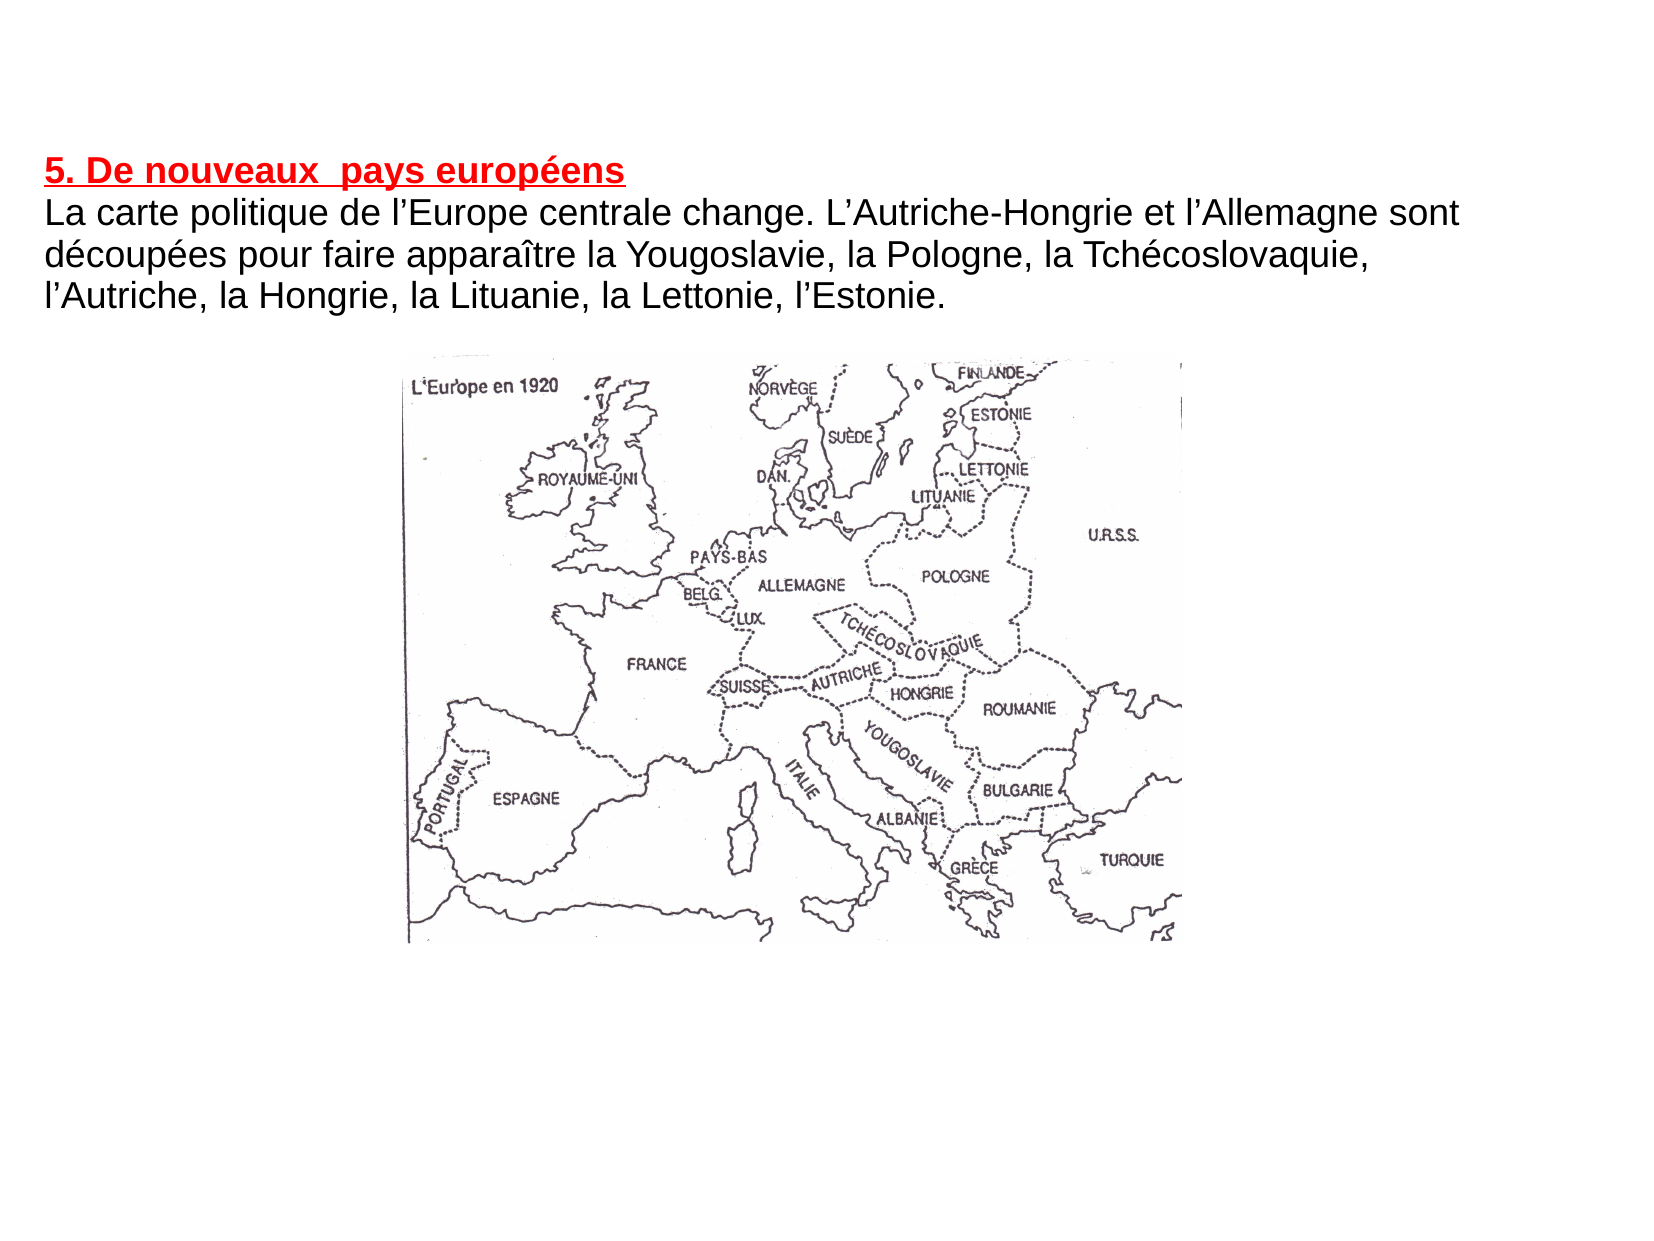

5. De nouveaux pays européens
La carte politique de l’Europe centrale change. L’Autriche-Hongrie et l’Allemagne sont découpées pour faire apparaître la Yougoslavie, la Pologne, la Tchécoslovaquie, l’Autriche, la Hongrie, la Lituanie, la Lettonie, l’Estonie.